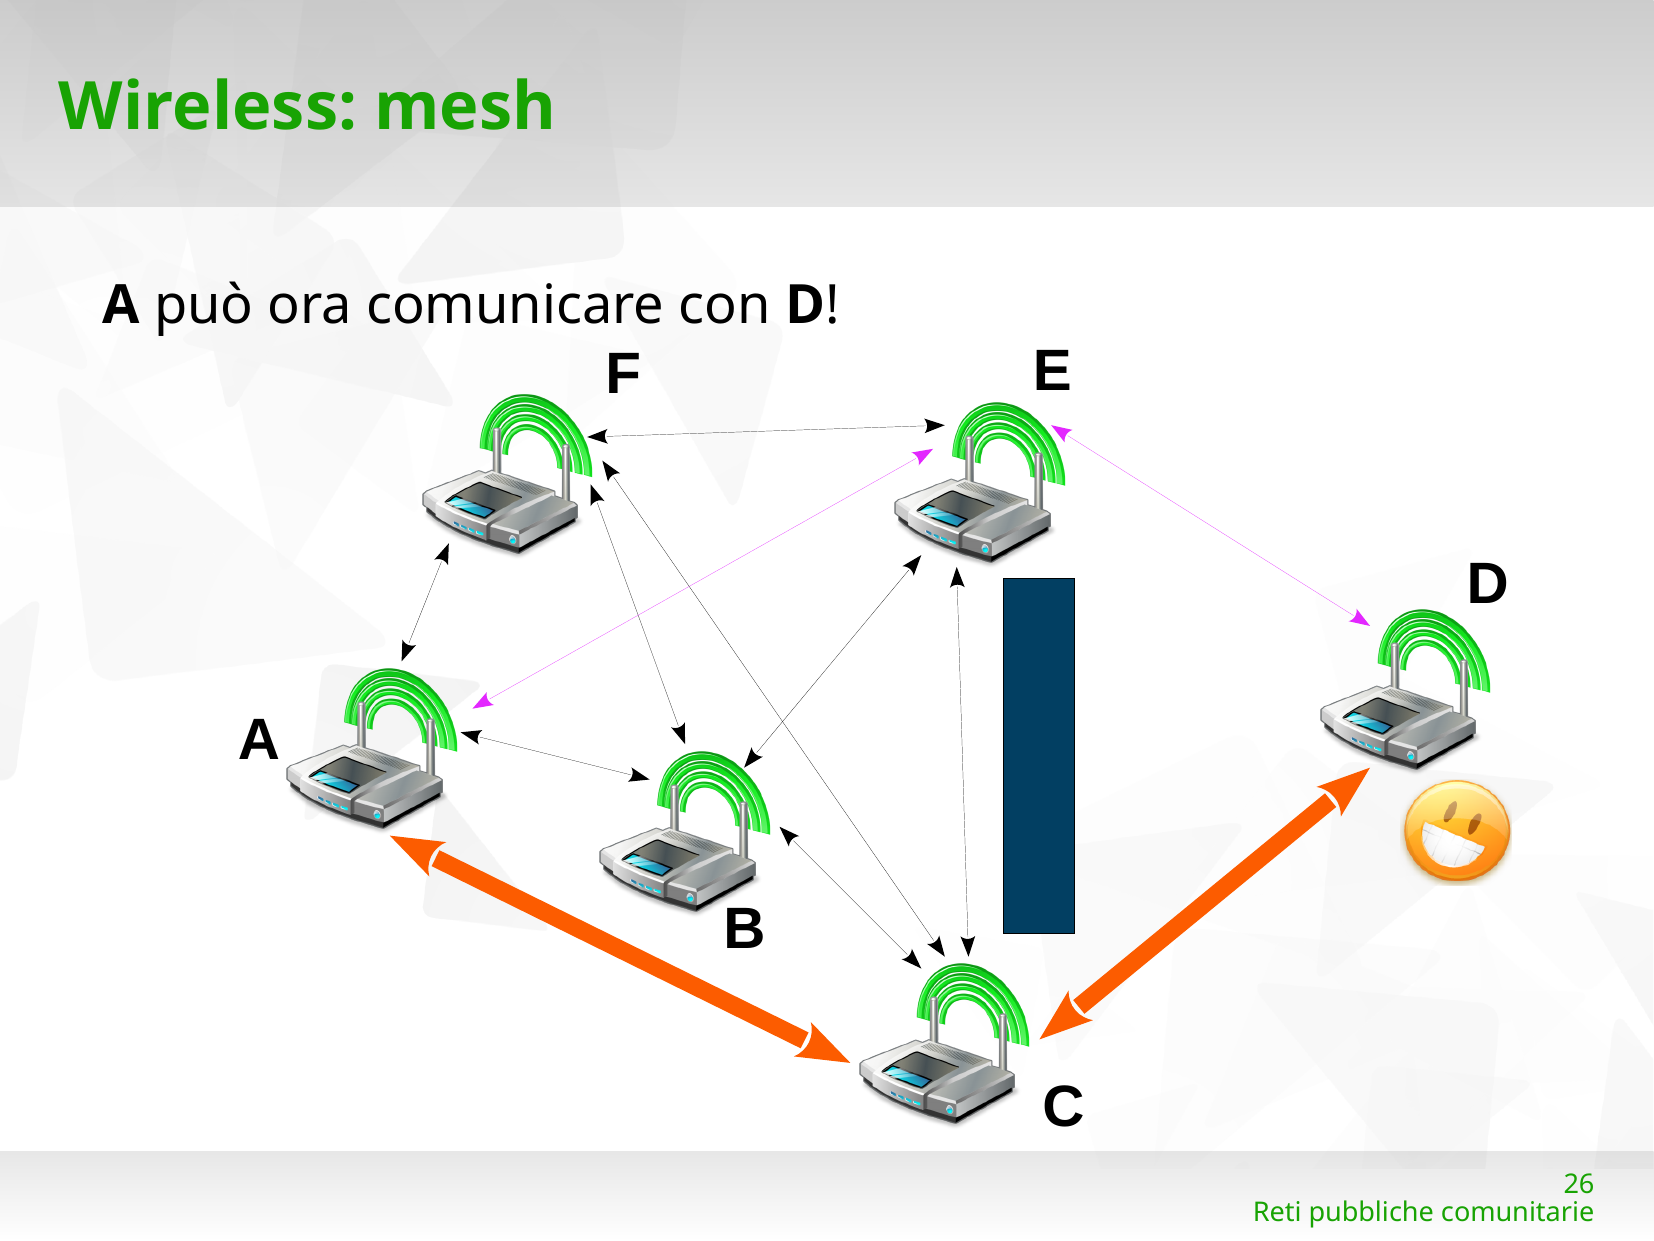

# Wireless: mesh
A può ora comunicare con D!
E
F
D
A
B
C
26
Reti pubbliche comunitarie